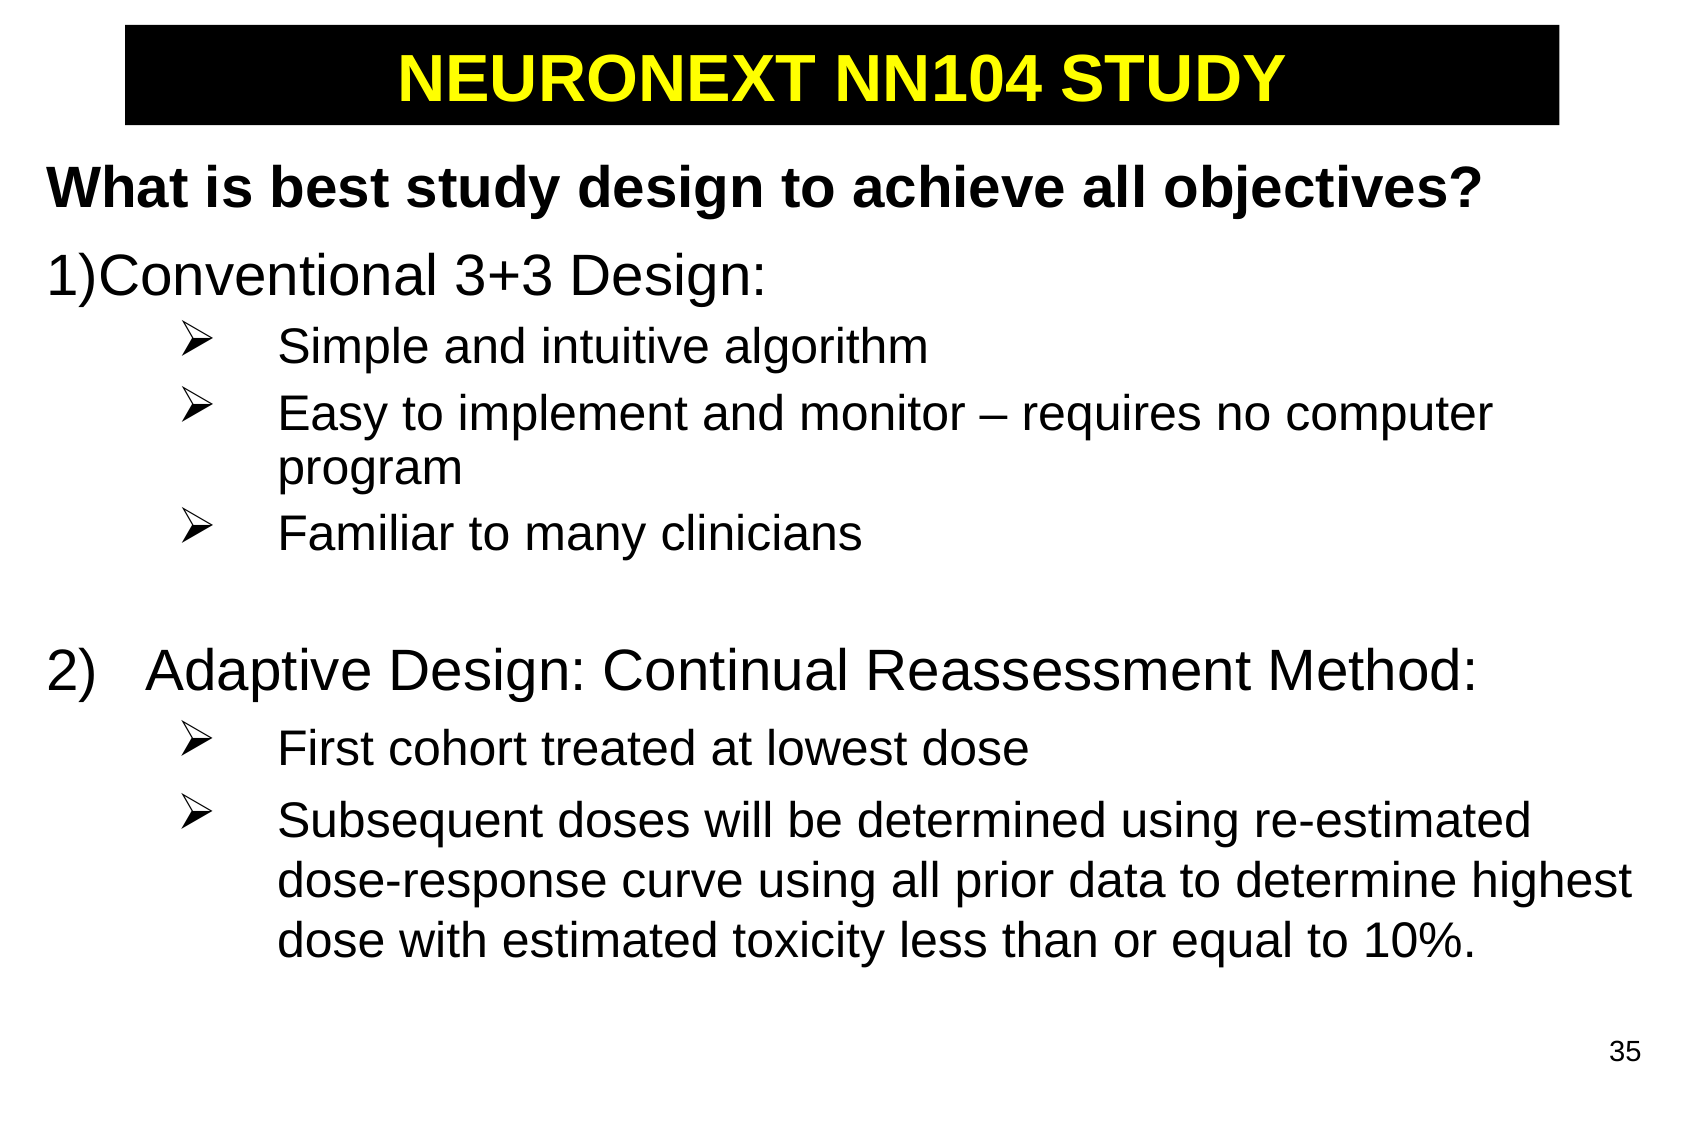

NEURONEXT NN104 STUDY
# What is best study design to achieve all objectives?
Conventional 3+3 Design:
Simple and intuitive algorithm
Easy to implement and monitor – requires no computer program
Familiar to many clinicians
Adaptive Design: Continual Reassessment Method:
First cohort treated at lowest dose
Subsequent doses will be determined using re-estimated dose-response curve using all prior data to determine highest dose with estimated toxicity less than or equal to 10%.